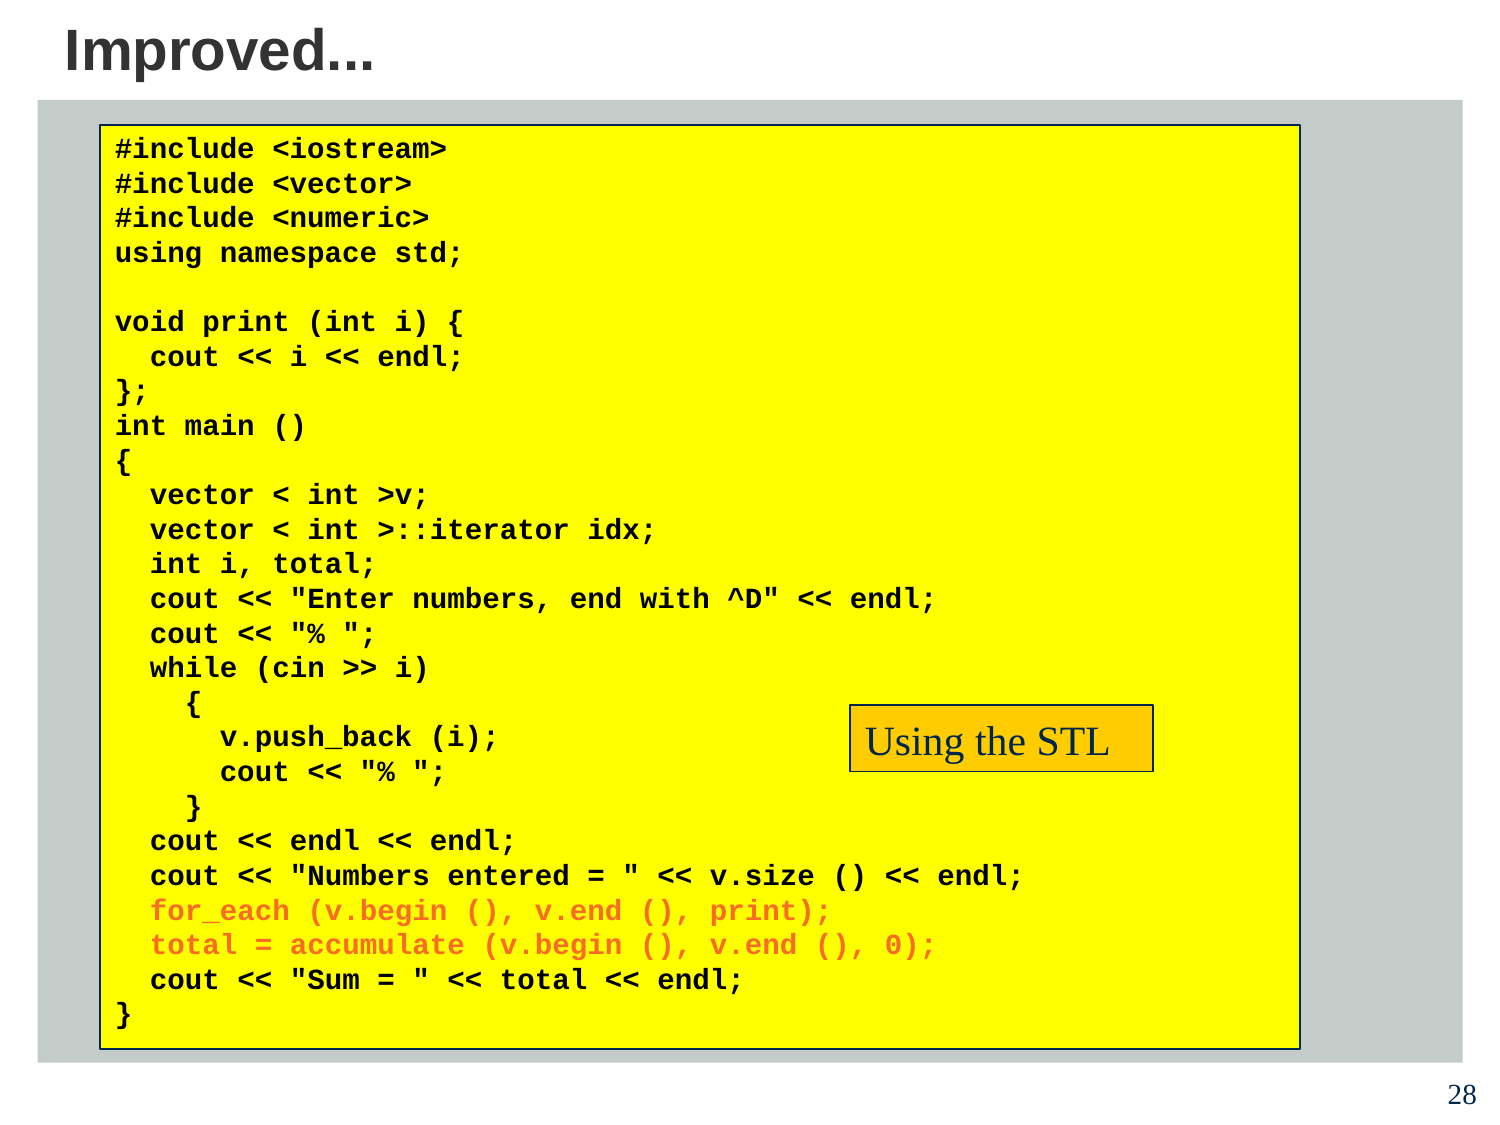

# Improved...
#include <iostream>
#include <vector>
#include <numeric>
using namespace std;
void print (int i) {
 cout << i << endl;
};
int main ()
{
 vector < int >v;
 vector < int >::iterator idx;
 int i, total;
 cout << "Enter numbers, end with ^D" << endl;
 cout << "% ";
 while (cin >> i)
 {
 v.push_back (i);
 cout << "% ";
 }
 cout << endl << endl;
 cout << "Numbers entered = " << v.size () << endl;
 for_each (v.begin (), v.end (), print);
 total = accumulate (v.begin (), v.end (), 0);
 cout << "Sum = " << total << endl;
}
Using the STL